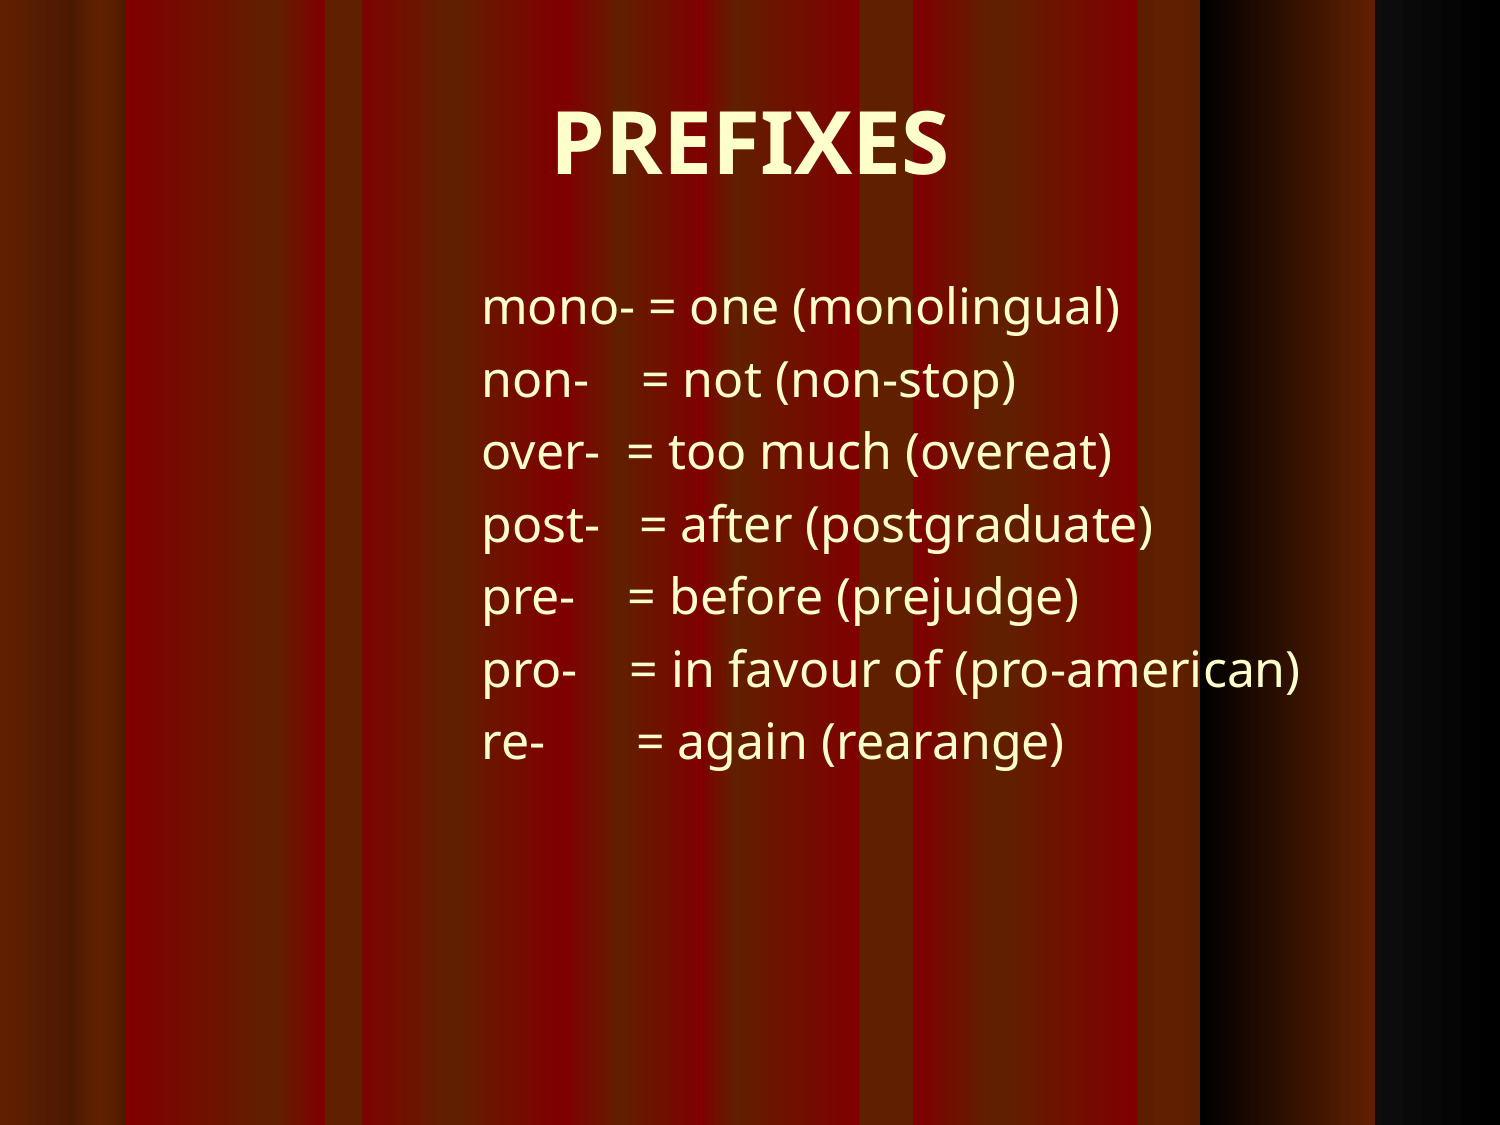

# PREFIXES
mono- = one (monolingual)‏
non- = not (non-stop)‏
over- = too much (overeat)‏
post- = after (postgraduate)‏
pre- = before (prejudge)‏
pro- = in favour of (pro-american)‏
re- = again (rearange)‏